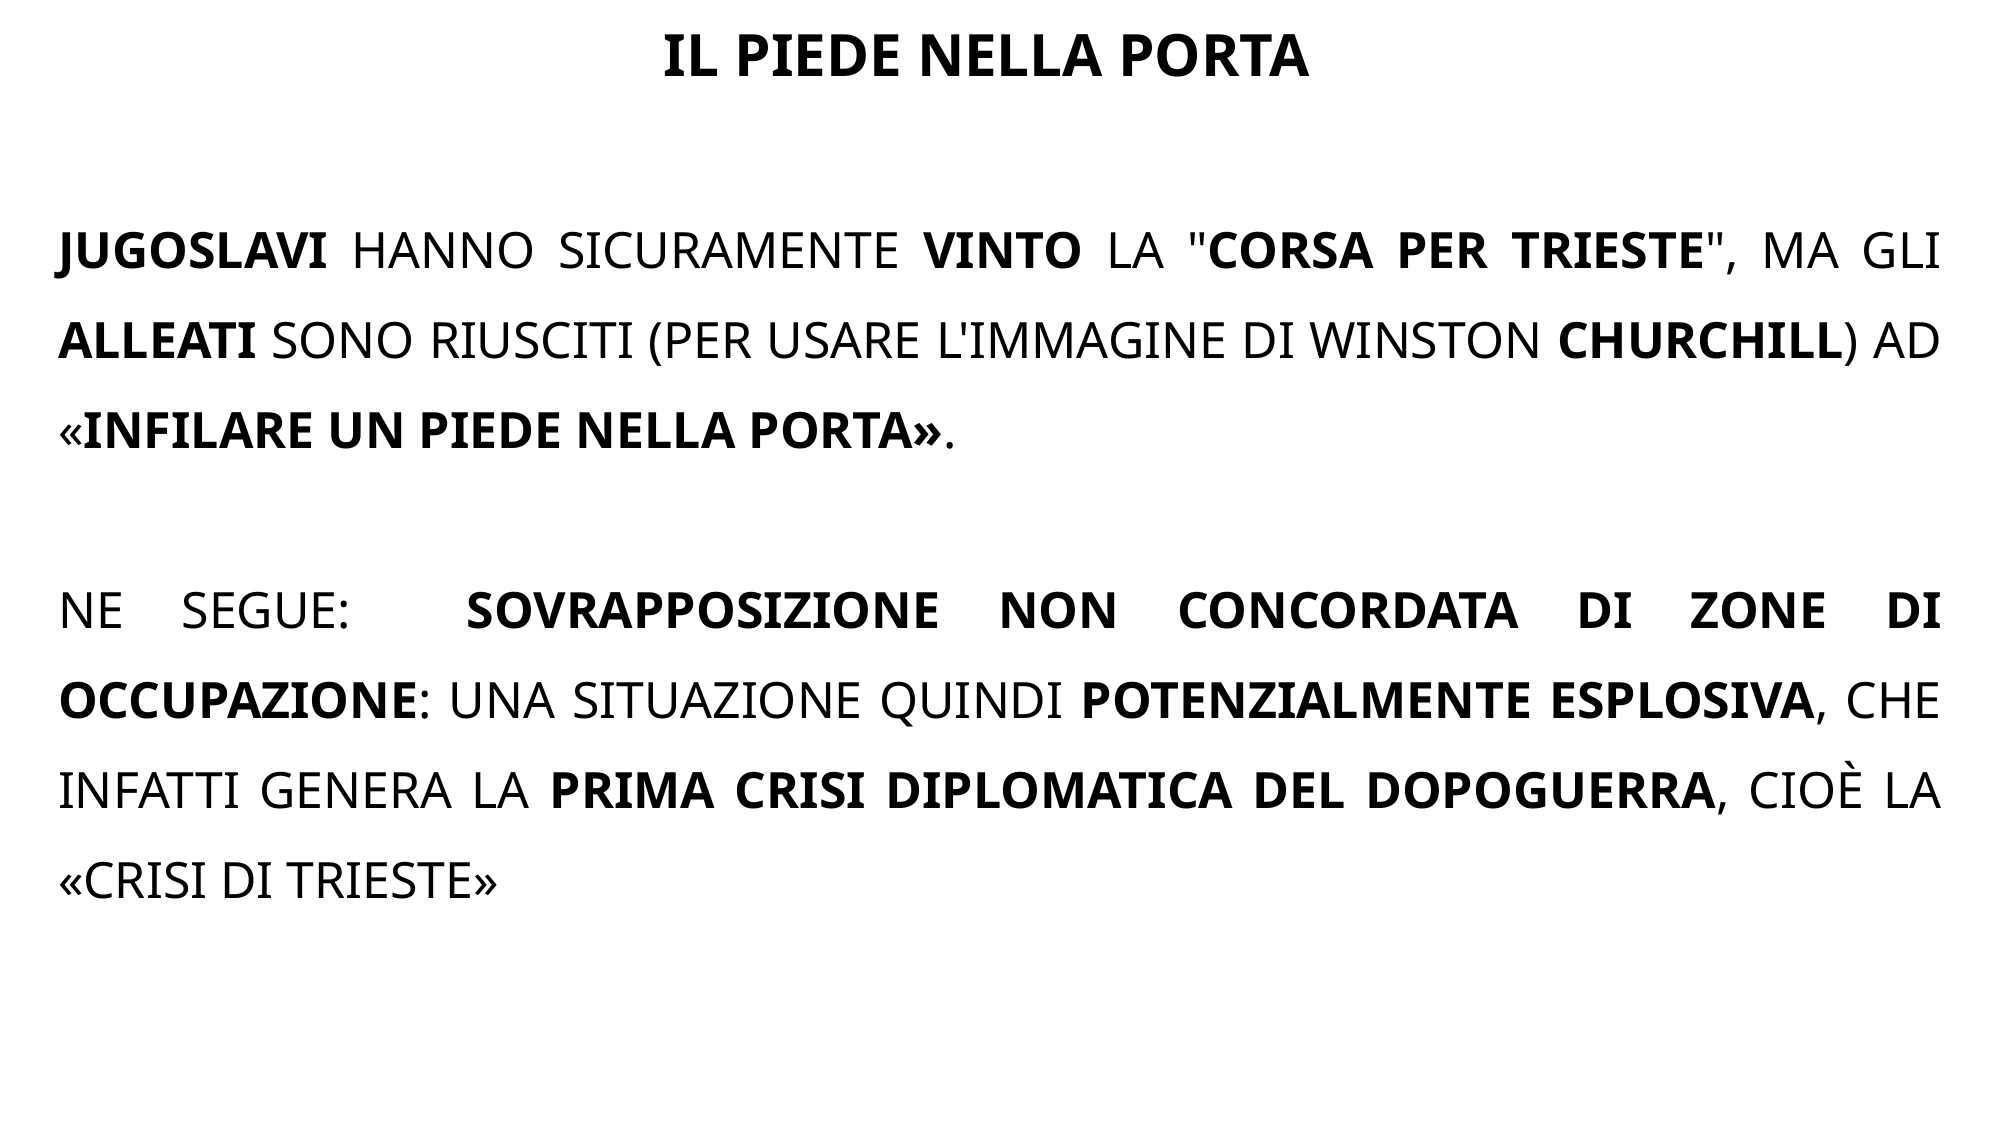

# IL PIEDE NELLA PORTA
JUGOSLAVI HANNO SICURAMENTE VINTO LA "CORSA PER TRIESTE", MA GLI ALLEATI SONO RIUSCITI (PER USARE L'IMMAGINE DI WINSTON CHURCHILL) AD «INFILARE UN PIEDE NELLA PORTA».
NE SEGUE: SOVRAPPOSIZIONE NON CONCORDATA DI ZONE DI OCCUPAZIONE: UNA SITUAZIONE QUINDI POTENZIALMENTE ESPLOSIVA, CHE INFATTI GENERA LA PRIMA CRISI DIPLOMATICA DEL DOPOGUERRA, CIOÈ LA «CRISI DI TRIESTE»